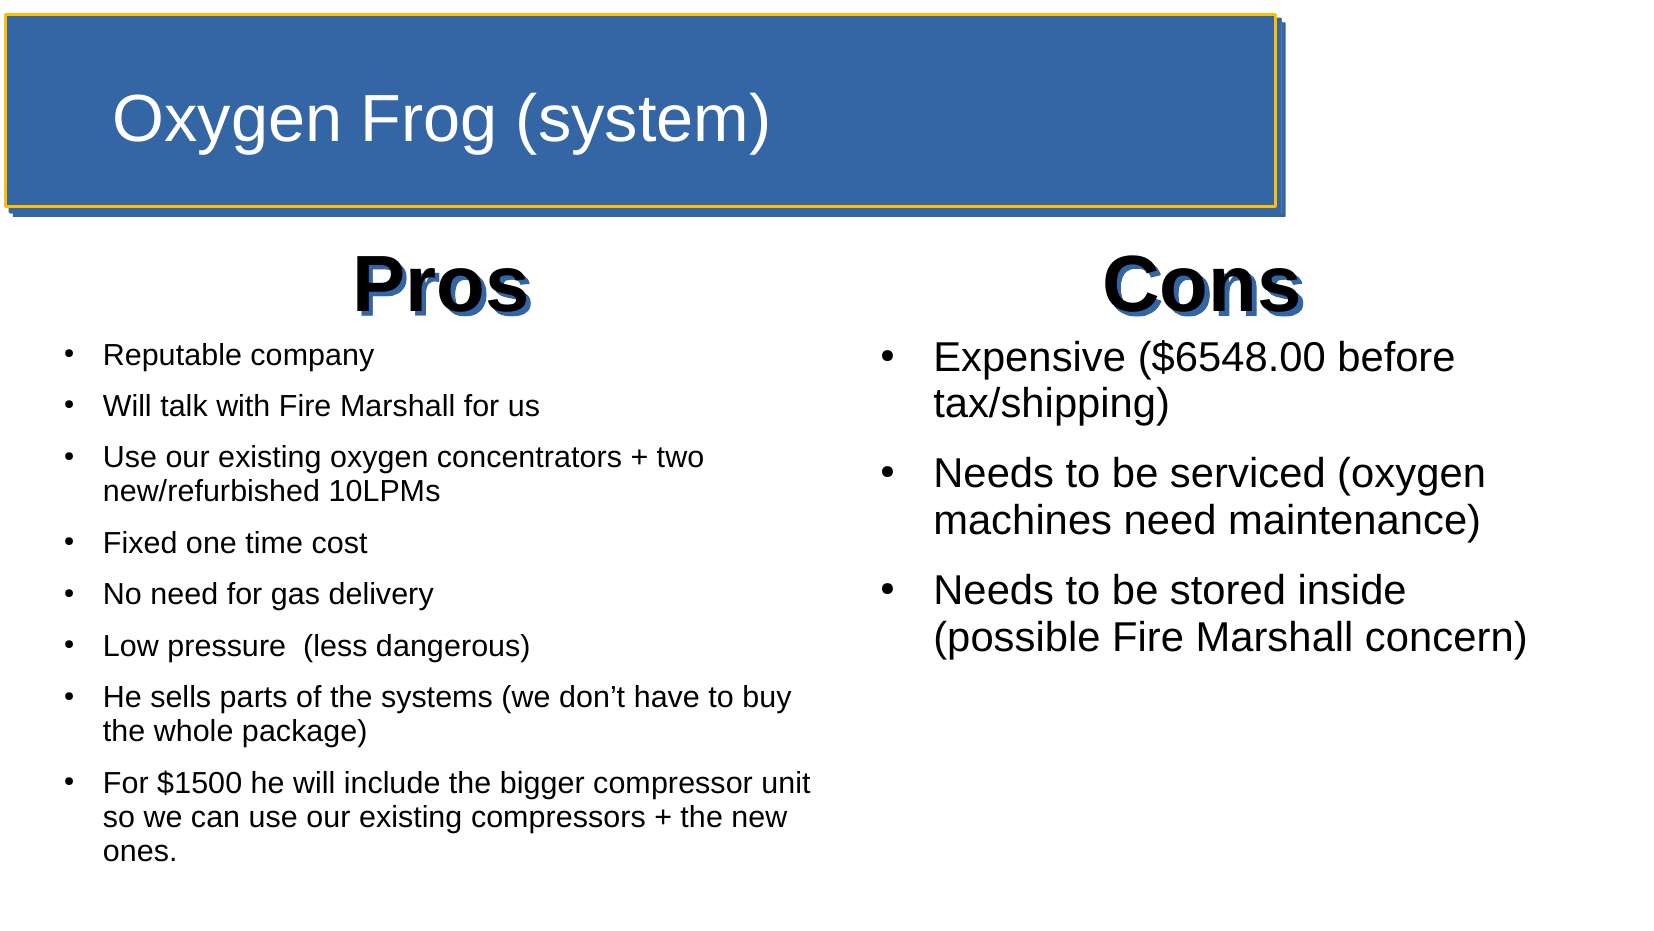

# Oxygen Frog (system)
Pros
Cons
Expensive ($6548.00 before tax/shipping)
Needs to be serviced (oxygen machines need maintenance)
Needs to be stored inside (possible Fire Marshall concern)
Reputable company
Will talk with Fire Marshall for us
Use our existing oxygen concentrators + two new/refurbished 10LPMs
Fixed one time cost
No need for gas delivery
Low pressure (less dangerous)
He sells parts of the systems (we don’t have to buy the whole package)
For $1500 he will include the bigger compressor unit so we can use our existing compressors + the new ones.